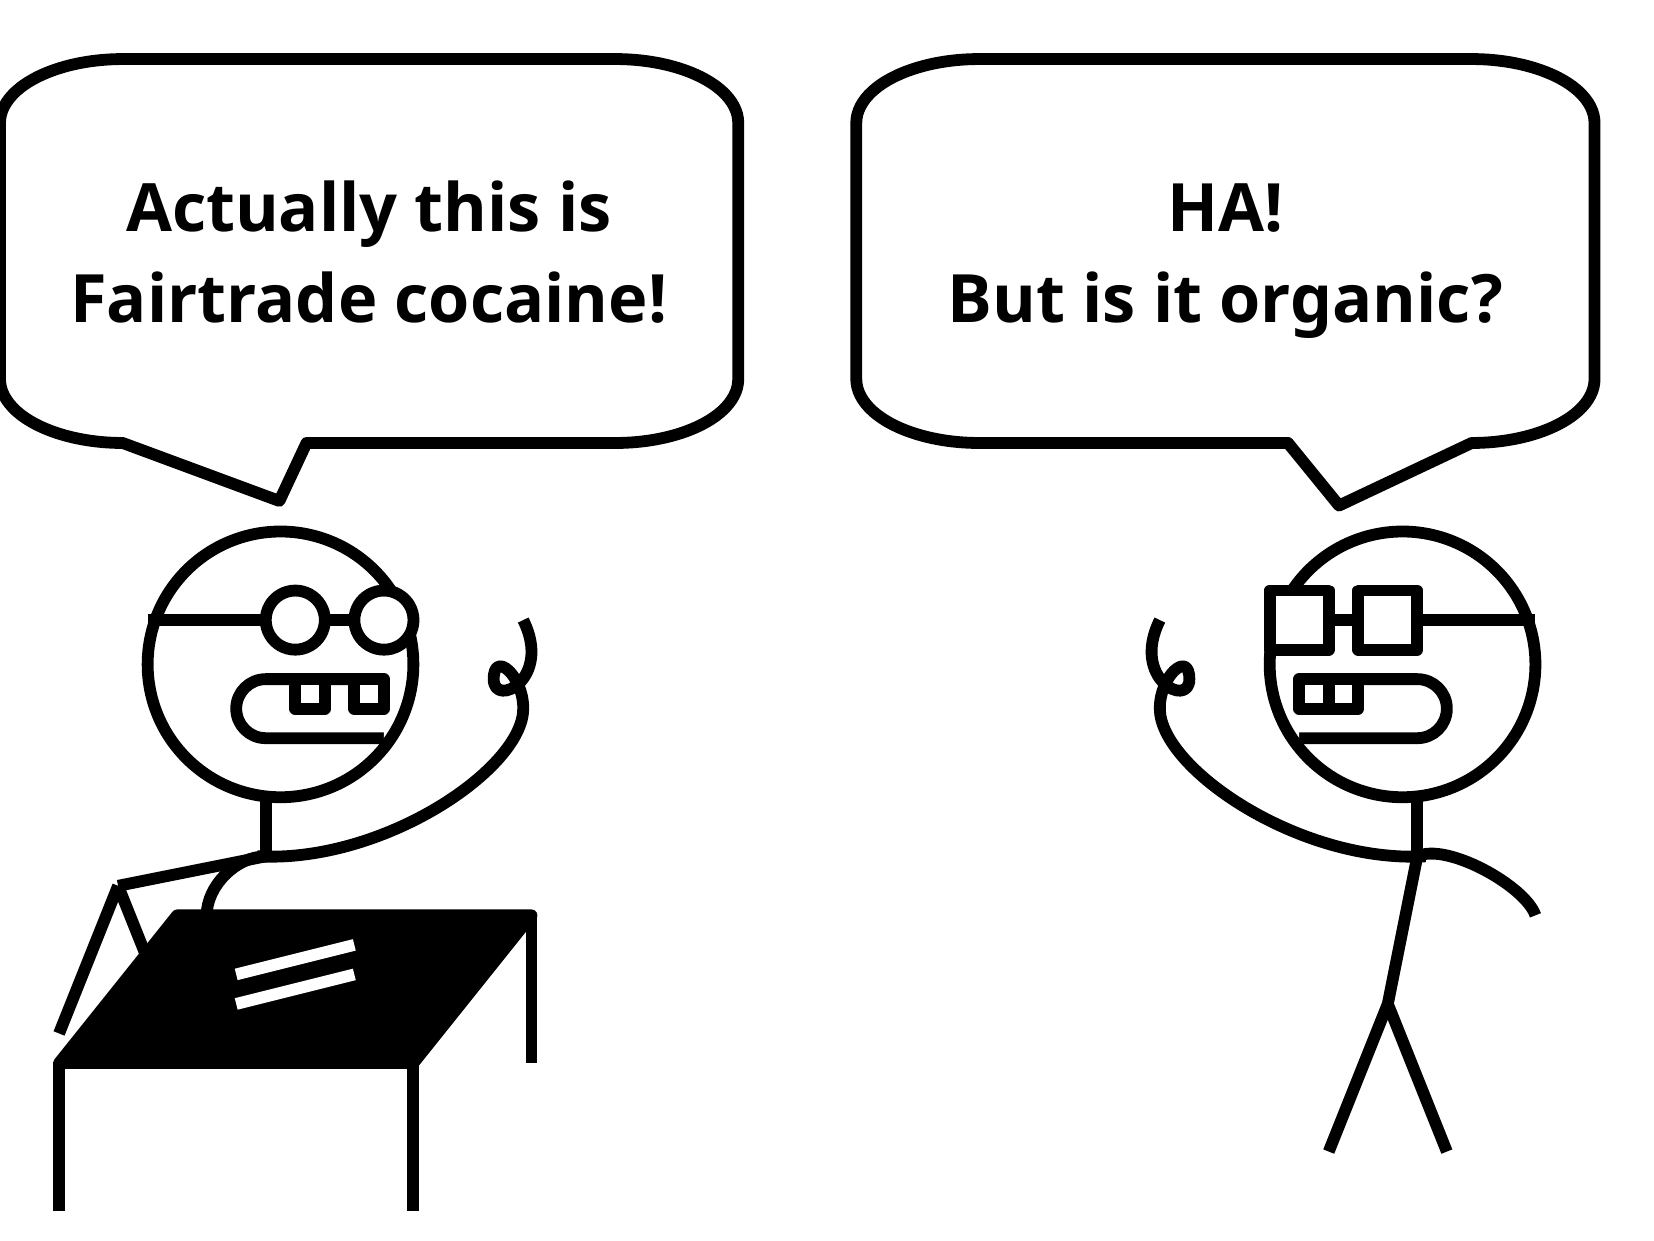

Actually this is
Fairtrade cocaine!
HA!
But is it organic?